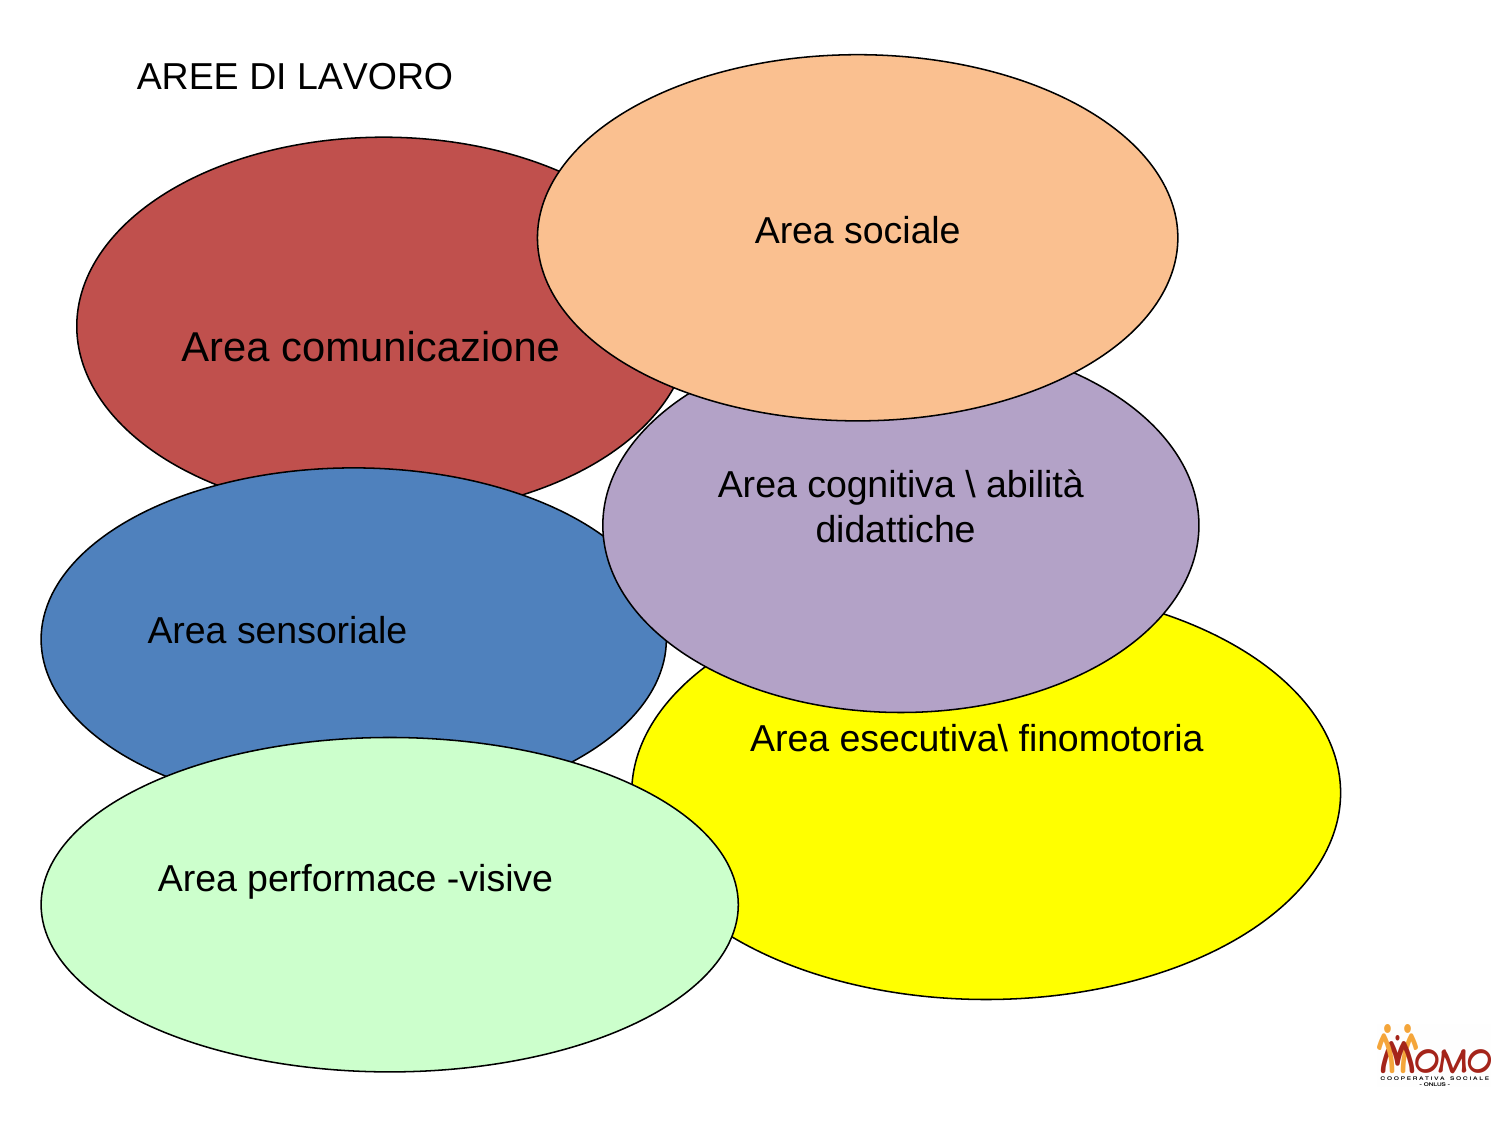

AREE DI LAVORO
Area sociale
Area comunicazione
Area cognitiva \ abilità didattiche
Area sensoriale
Area esecutiva\ finomotoria
Area performace -visive